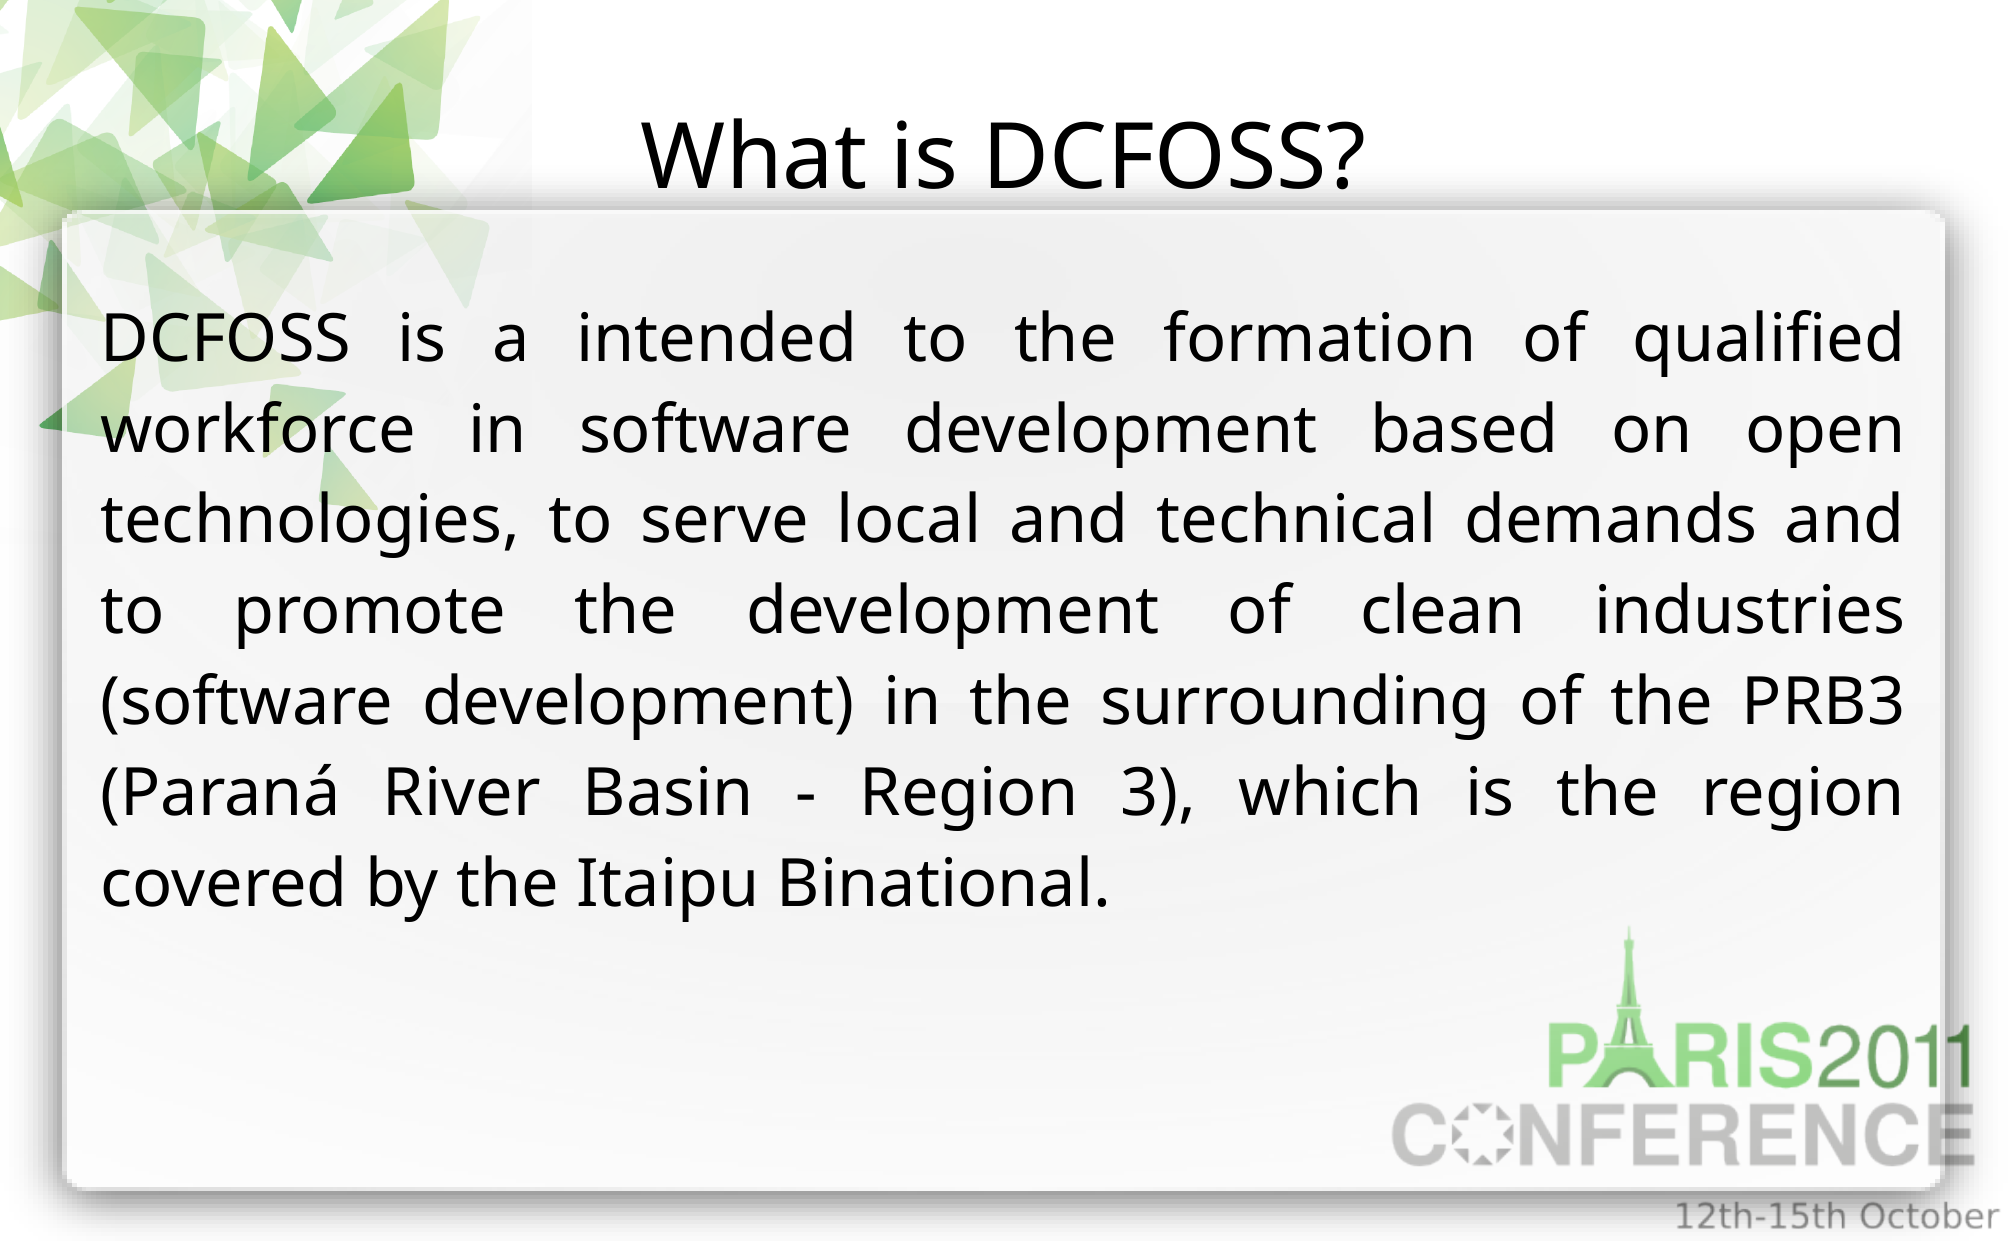

# What is DCFOSS?
DCFOSS is a intended to the formation of qualified workforce in software development based on open technologies, to serve local and technical demands and to promote the development of clean industries (software development) in the surrounding of the PRB3 (Paraná River Basin - Region 3), which is the region covered by the Itaipu Binational.